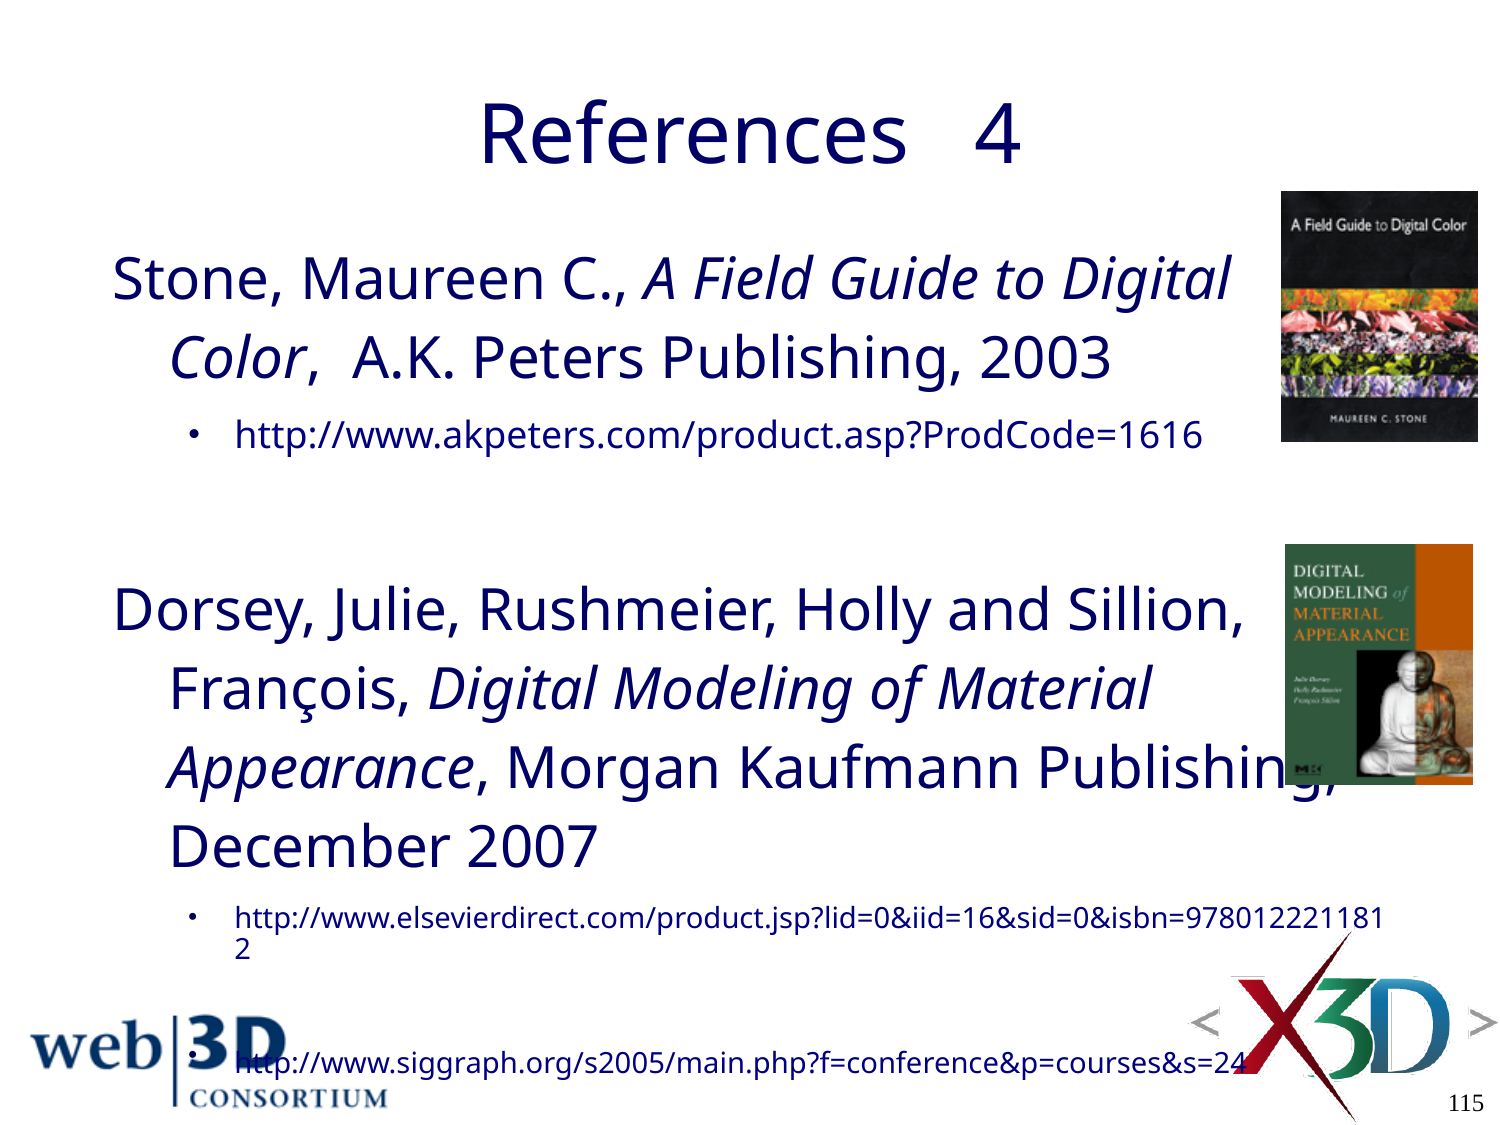

# References 4
Stone, Maureen C., A Field Guide to Digital Color,  A.K. Peters Publishing, 2003
http://www.akpeters.com/product.asp?ProdCode=1616
Dorsey, Julie, Rushmeier, Holly and Sillion, François, Digital Modeling of Material Appearance, Morgan Kaufmann Publishing, December 2007
http://www.elsevierdirect.com/product.jsp?lid=0&iid=16&sid=0&isbn=9780122211812
http://www.siggraph.org/s2005/main.php?f=conference&p=courses&s=24